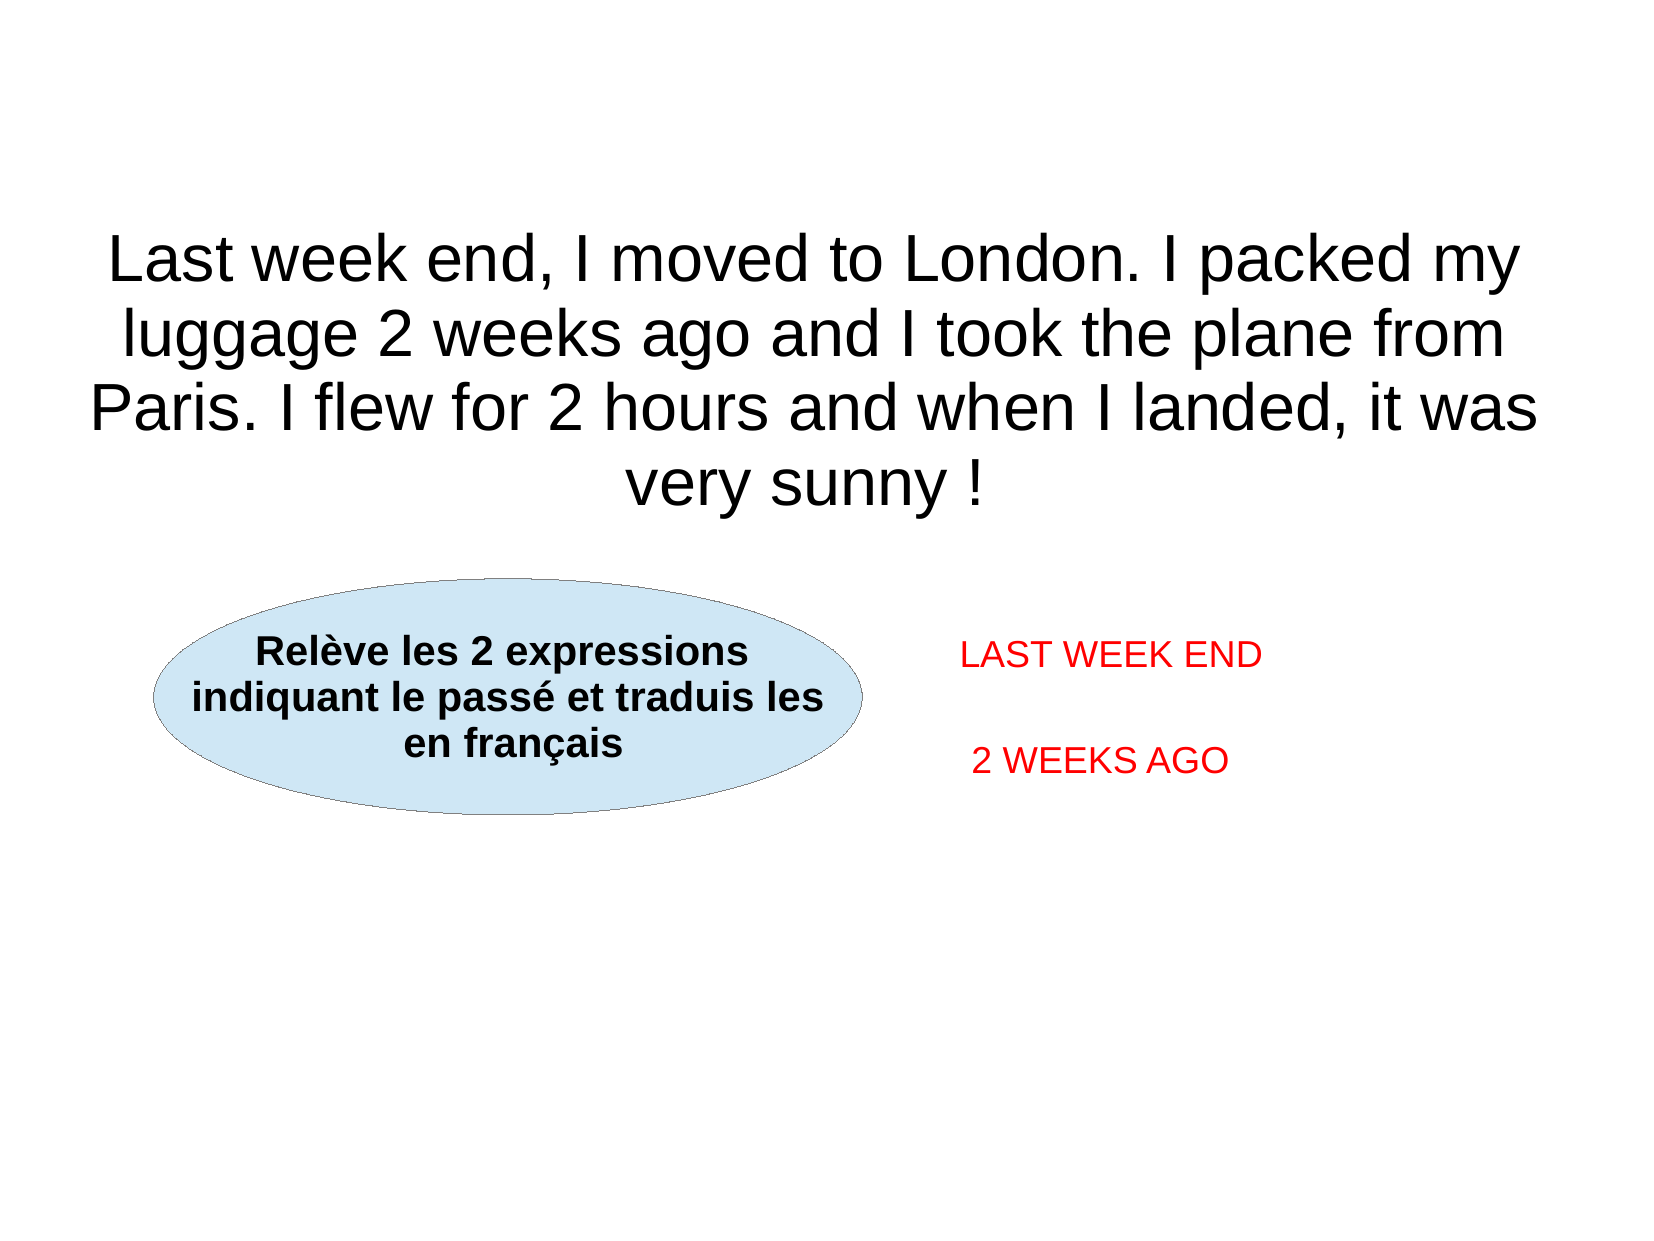

Last week end, I moved to London. I packed my luggage 2 weeks ago and I took the plane from Paris. I flew for 2 hours and when I landed, it was very sunny !
Relève les 2 expressions
indiquant le passé et traduis les
 en français
LAST WEEK END
2 WEEKS AGO